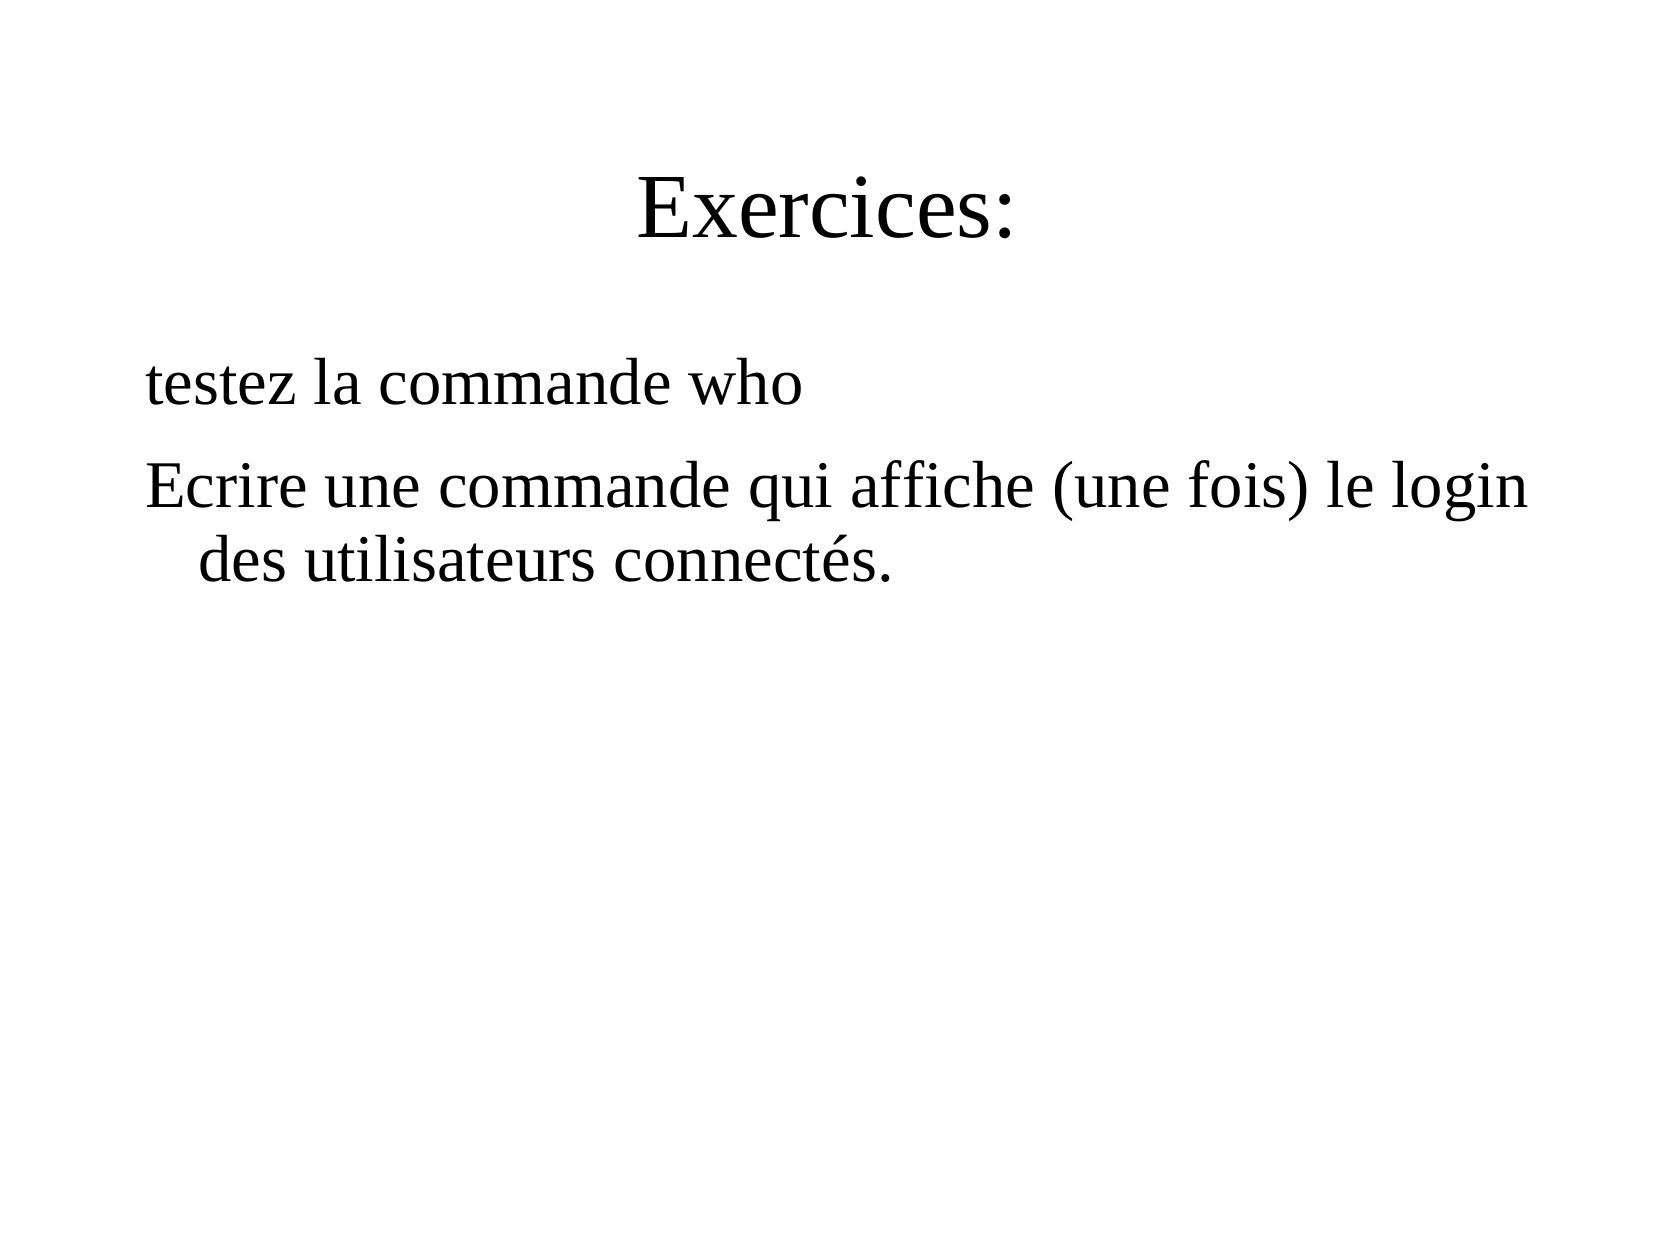

# Exercices:
testez la commande who
Ecrire une commande qui affiche (une fois) le login des utilisateurs connectés.